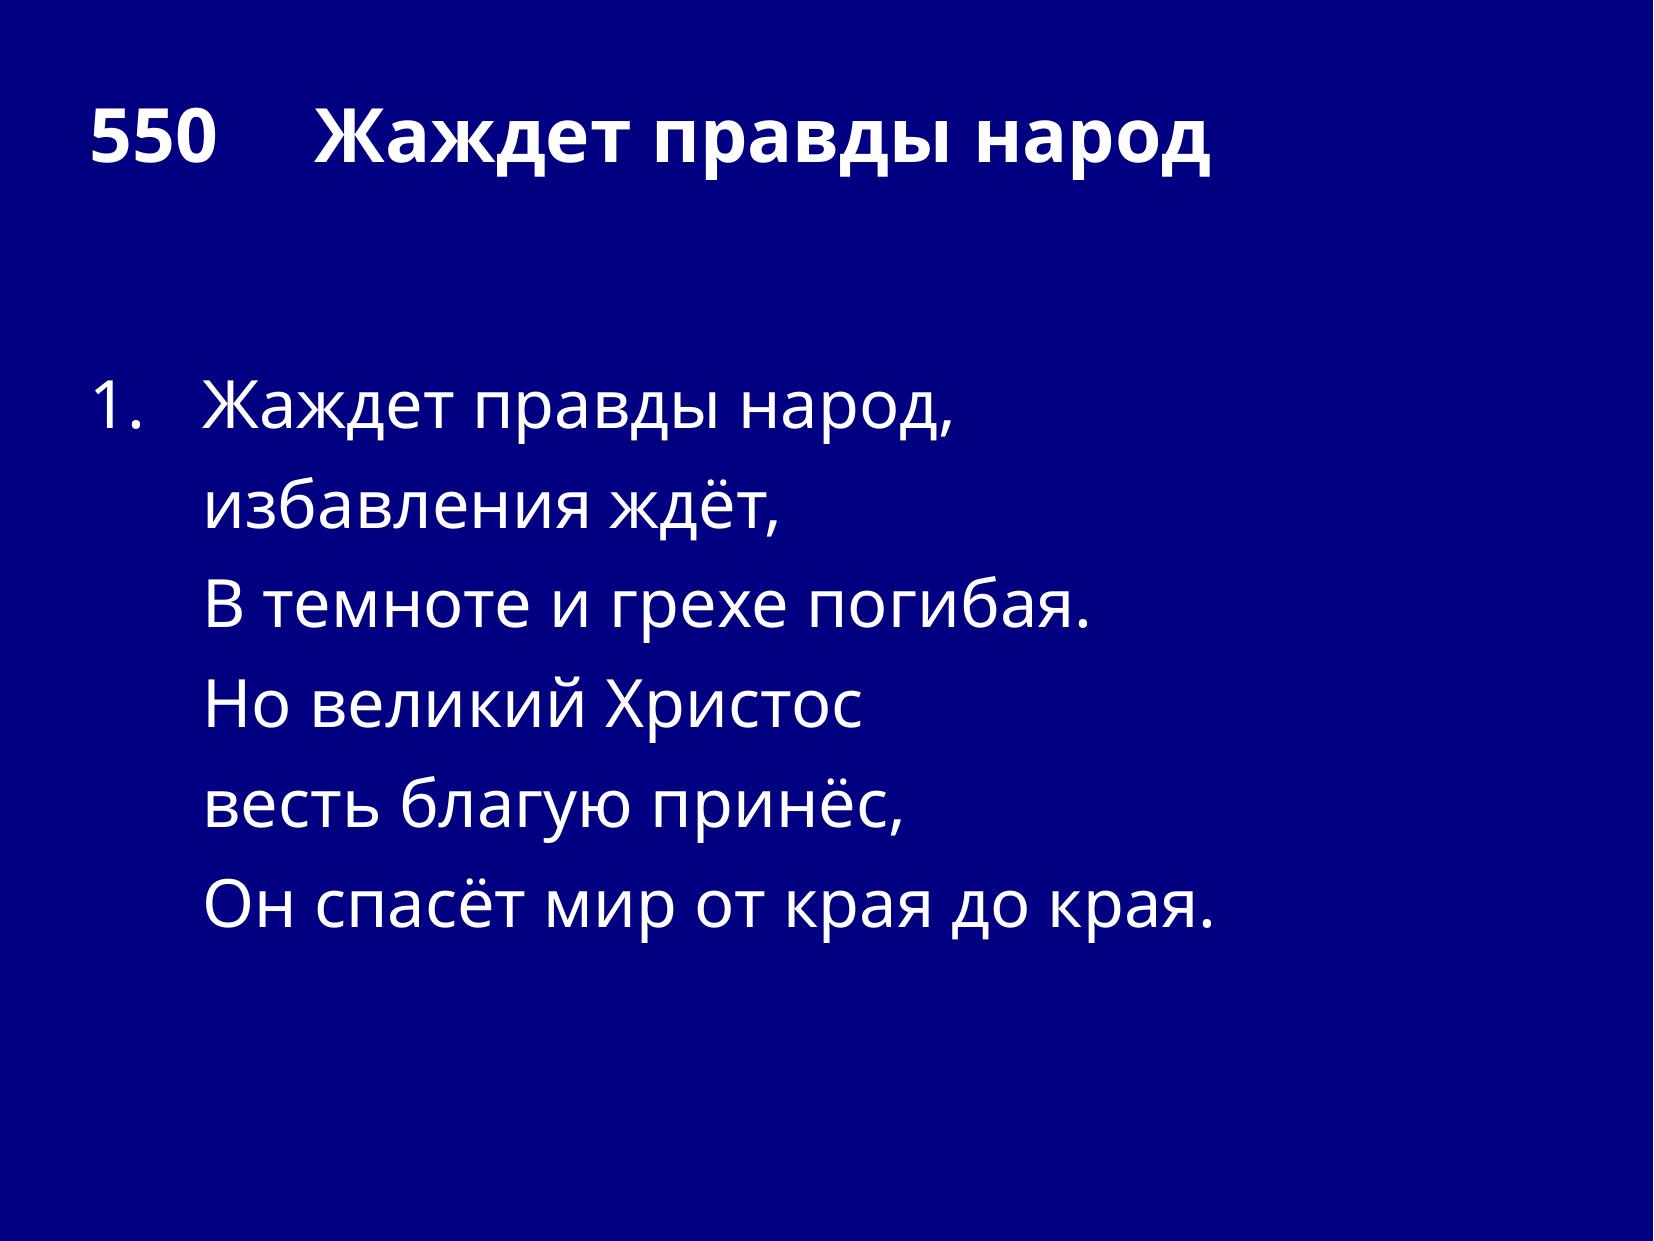

550	Жаждет правды народ
1.	Жаждет правды народ,
	избавления ждёт,
	В темноте и грехе погибая.
	Но великий Христос
	весть благую принёс,
	Он спасёт мир от края до края.